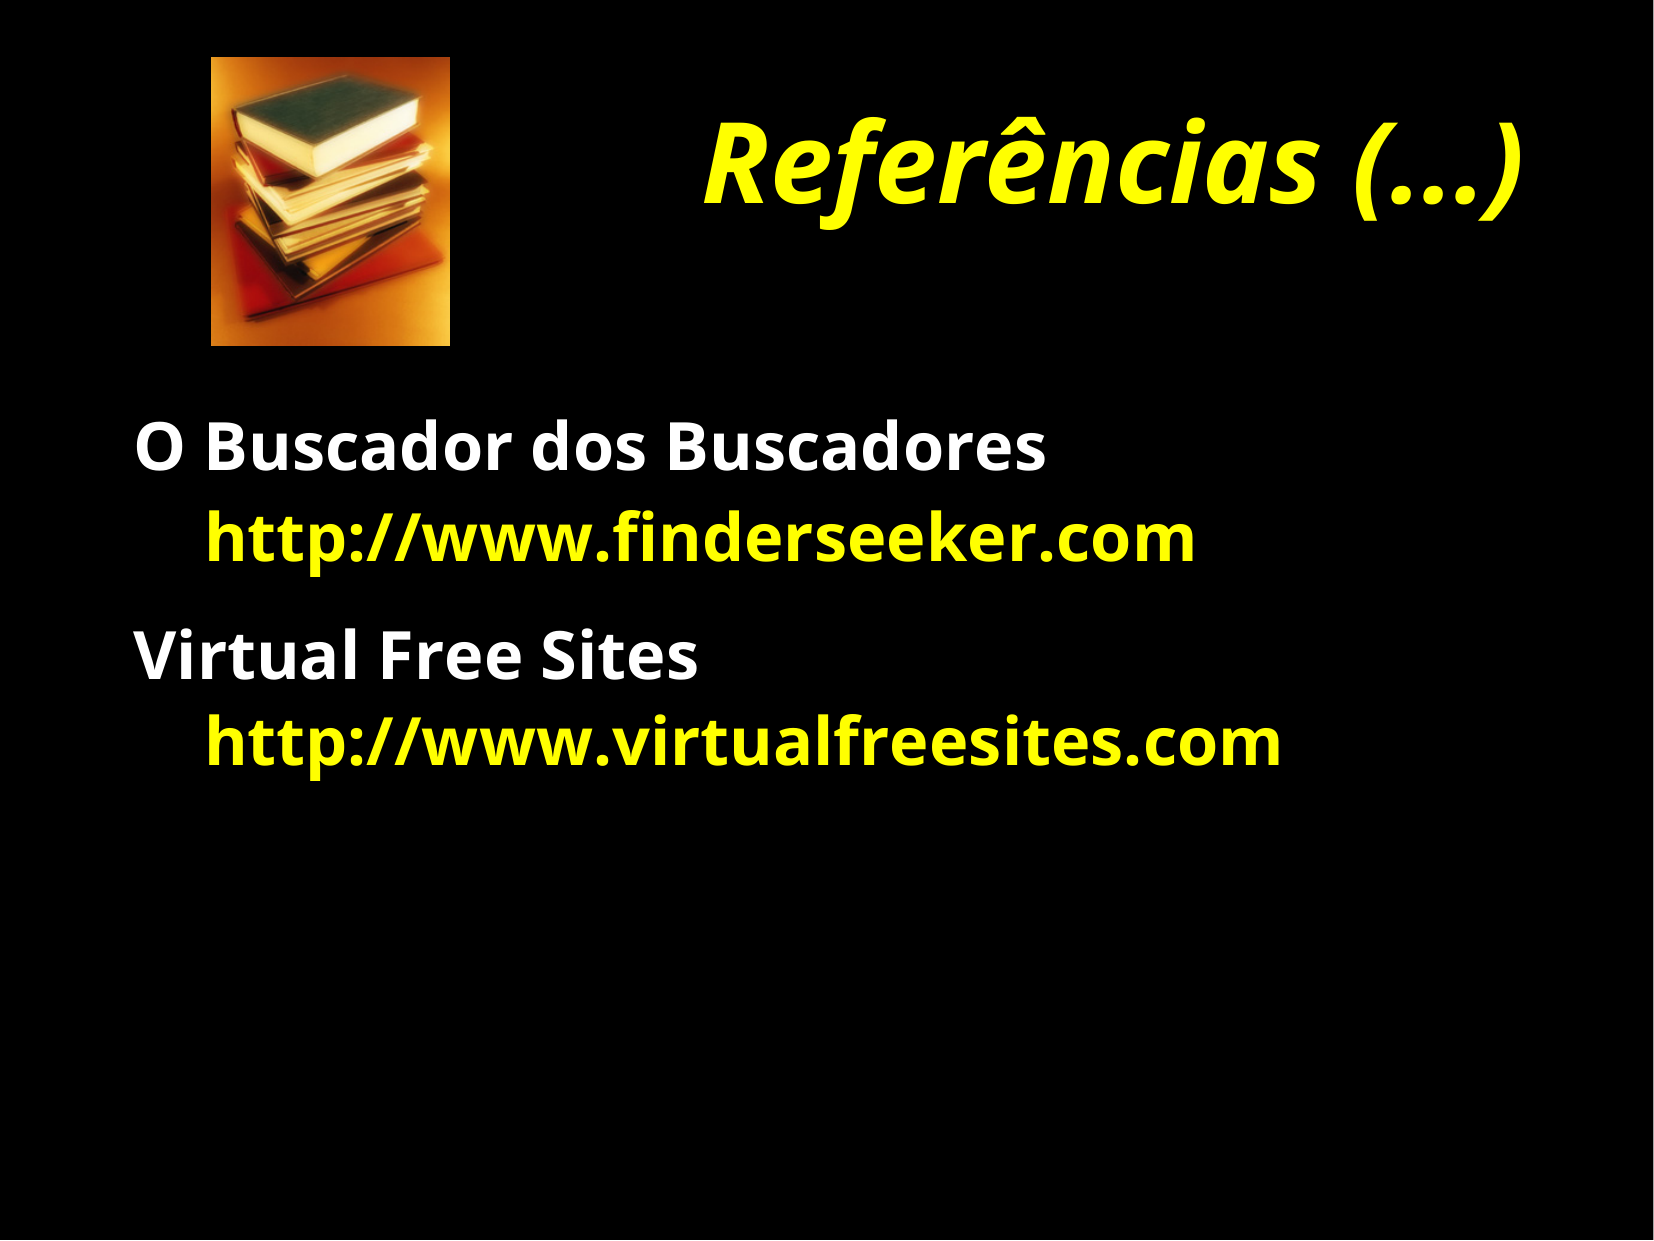

# Referências (...)
O Buscador dos Buscadores
http://www.finderseeker.com
Virtual Free Sites
http://www.virtualfreesites.com